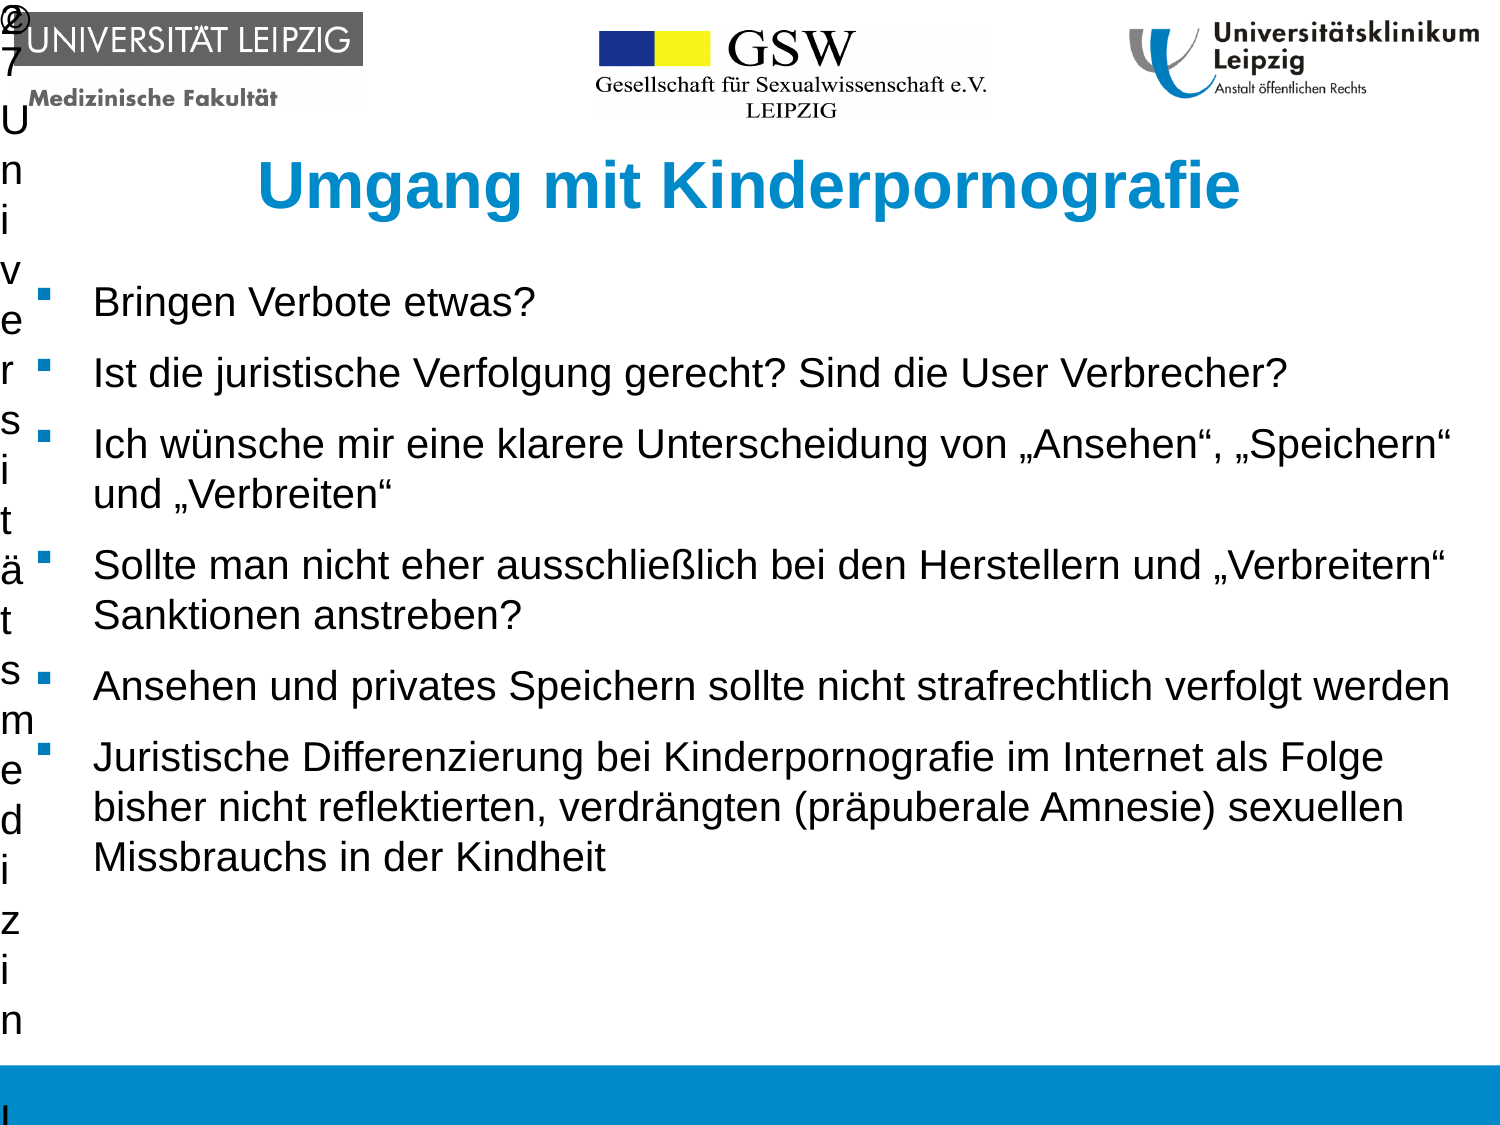

© Universitätsmedizin Leipzig
# Umgang mit Kinderpornografie
Bringen Verbote etwas?
Ist die juristische Verfolgung gerecht? Sind die User Verbrecher?
Ich wünsche mir eine klarere Unterscheidung von „Ansehen“, „Speichern“ und „Verbreiten“
Sollte man nicht eher ausschließlich bei den Herstellern und „Verbreitern“ Sanktionen anstreben?
Ansehen und privates Speichern sollte nicht strafrechtlich verfolgt werden
Juristische Differenzierung bei Kinderpornografie im Internet als Folge bisher nicht reflektierten, verdrängten (präpuberale Amnesie) sexuellen Missbrauchs in der Kindheit